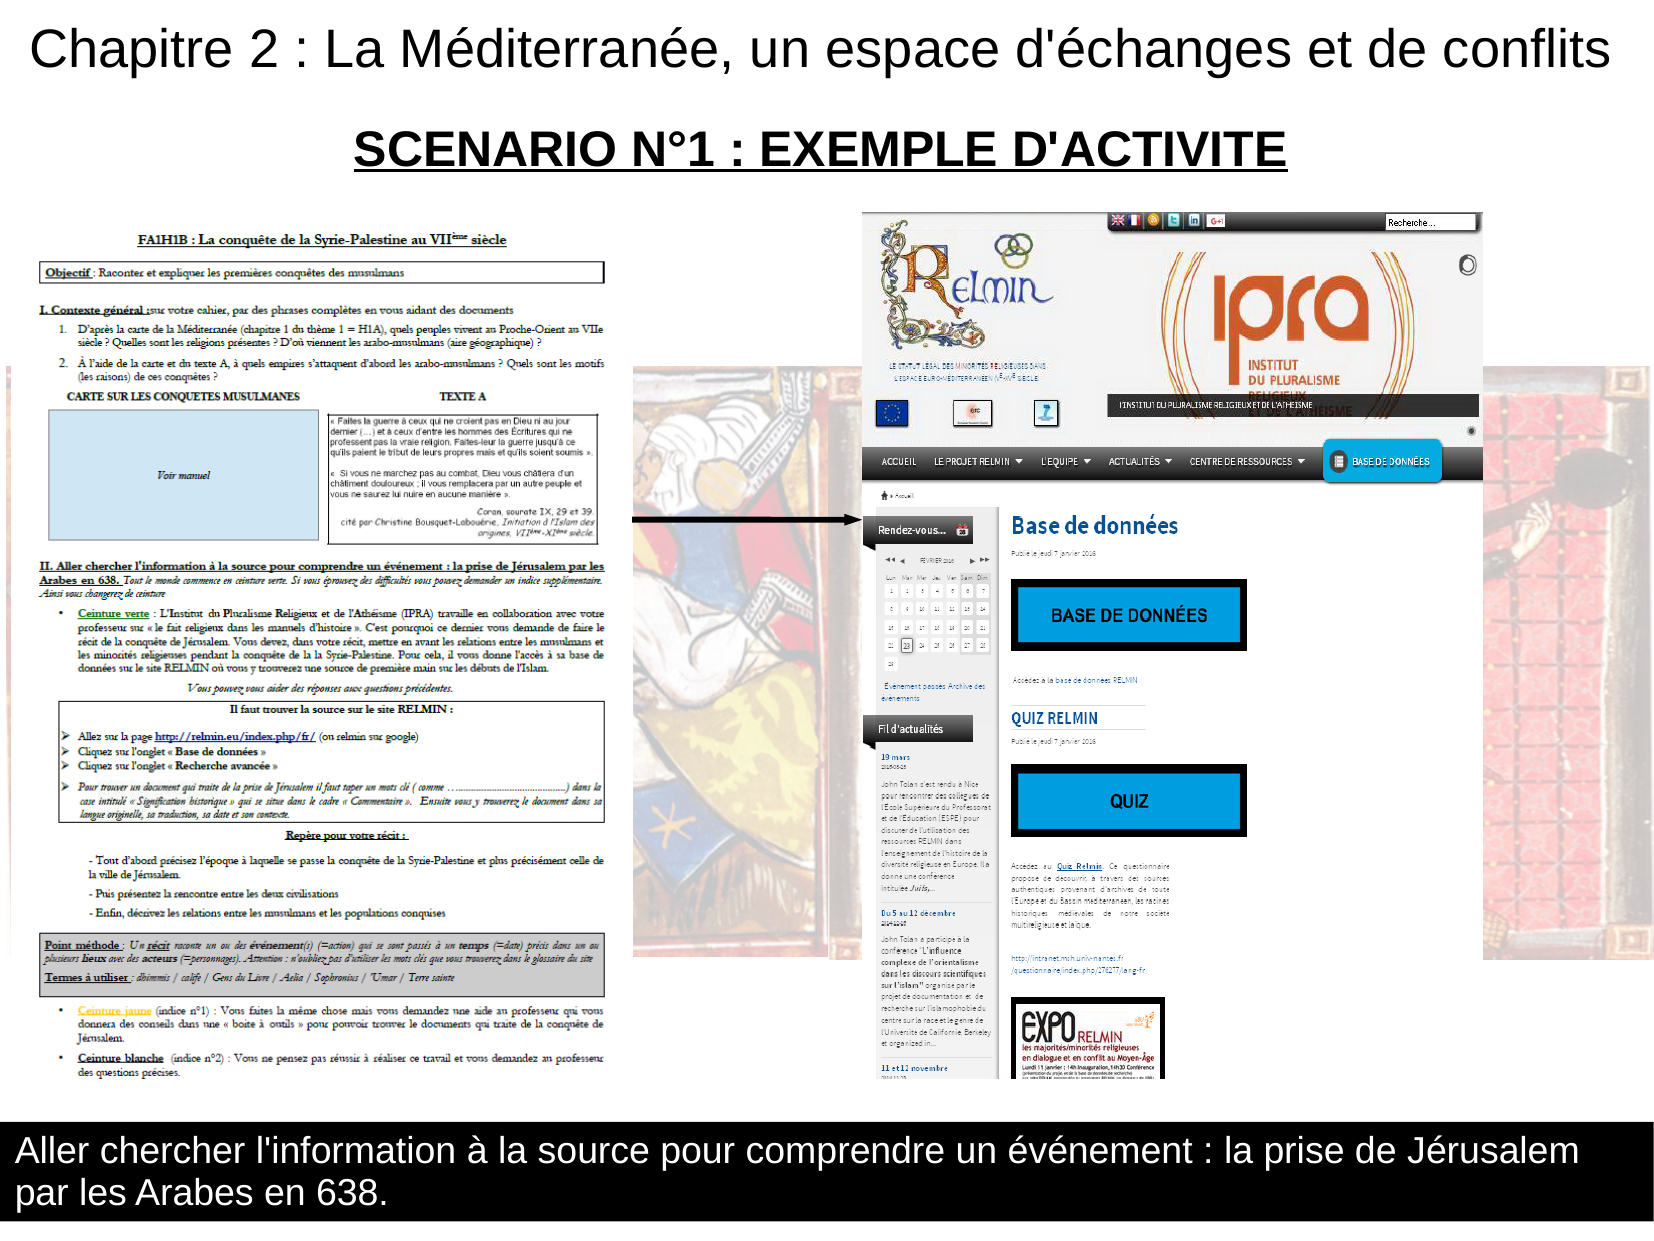

Chapitre 2 : La Méditerranée, un espace d'échanges et de conflits
SCENARIO N°1 : EXEMPLE D'ACTIVITE
Aller chercher l'information à la source pour comprendre un événement : la prise de Jérusalem par les Arabes en 638.